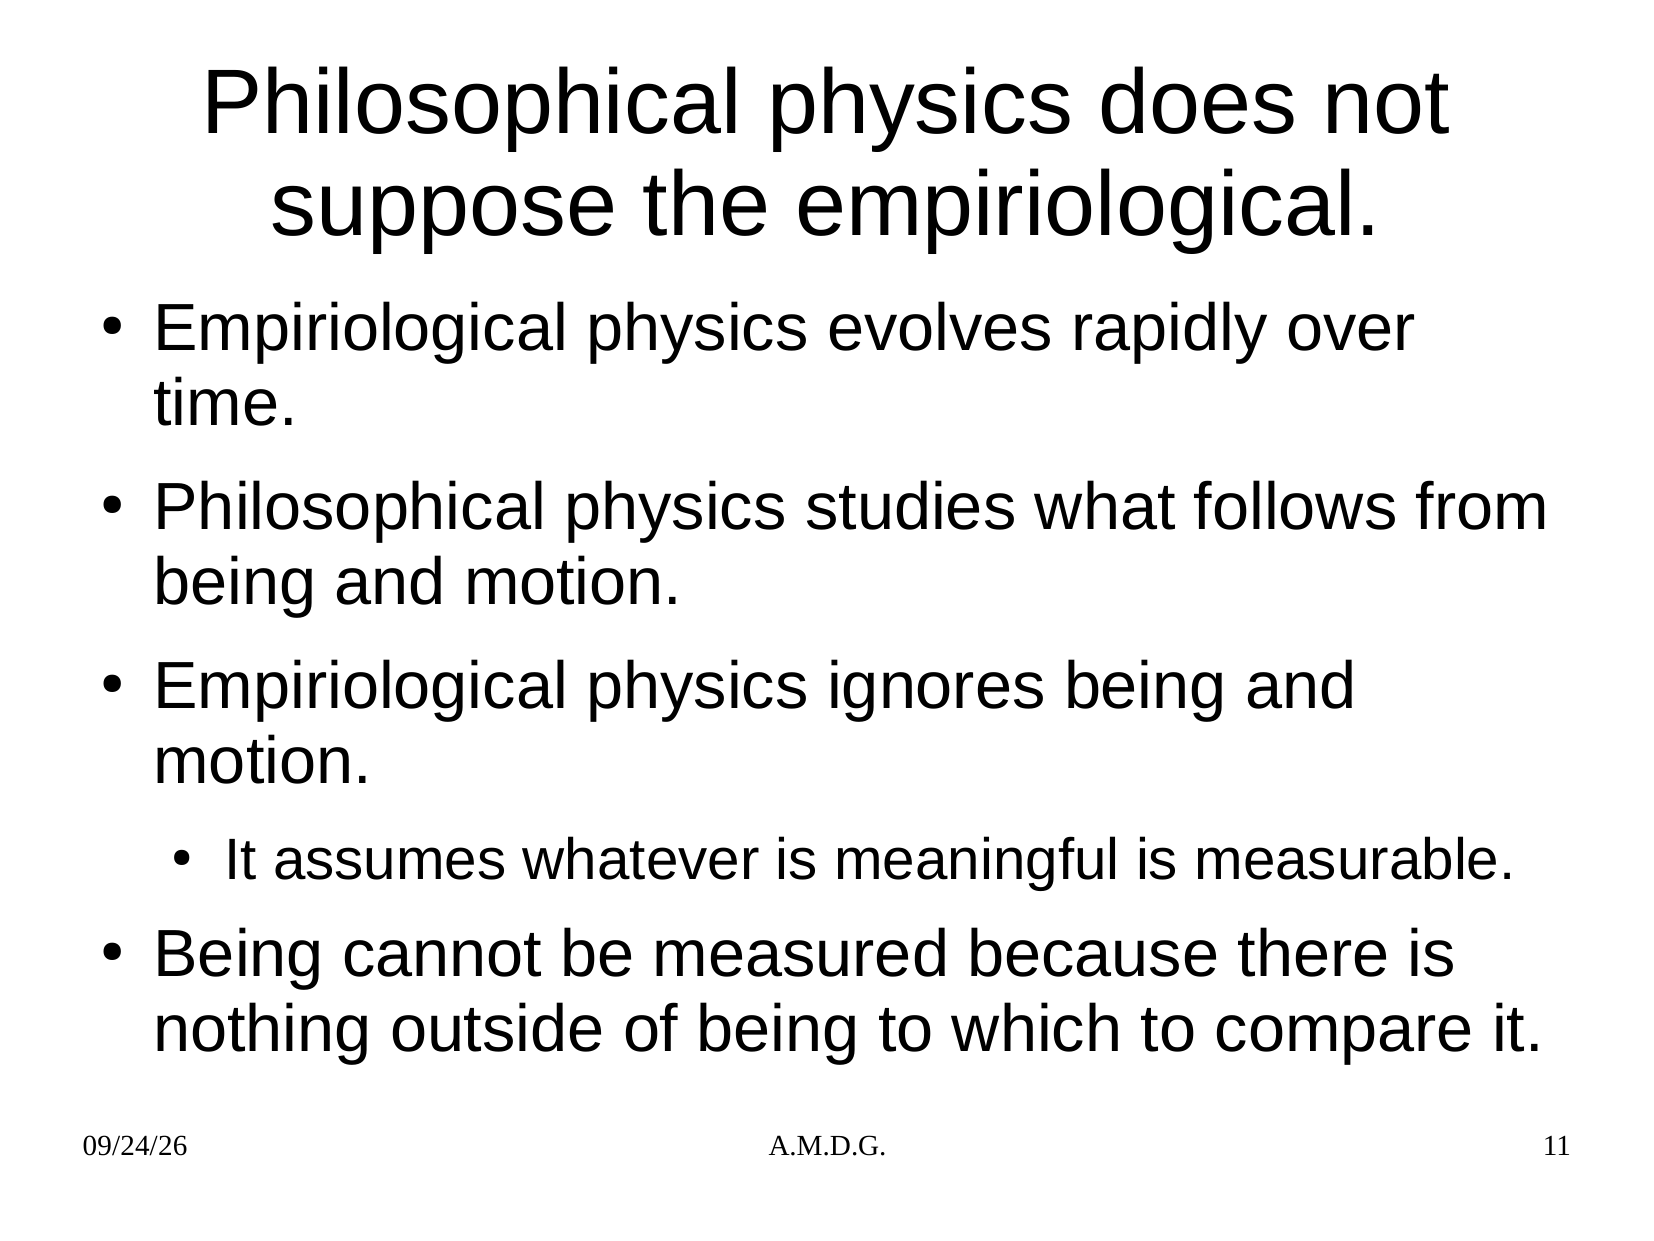

# Philosophical physics does not suppose the empiriological.
Empiriological physics evolves rapidly over time.
Philosophical physics studies what follows from being and motion.
Empiriological physics ignores being and motion.
It assumes whatever is meaningful is measurable.
Being cannot be measured because there is nothing outside of being to which to compare it.
A.M.D.G.
11